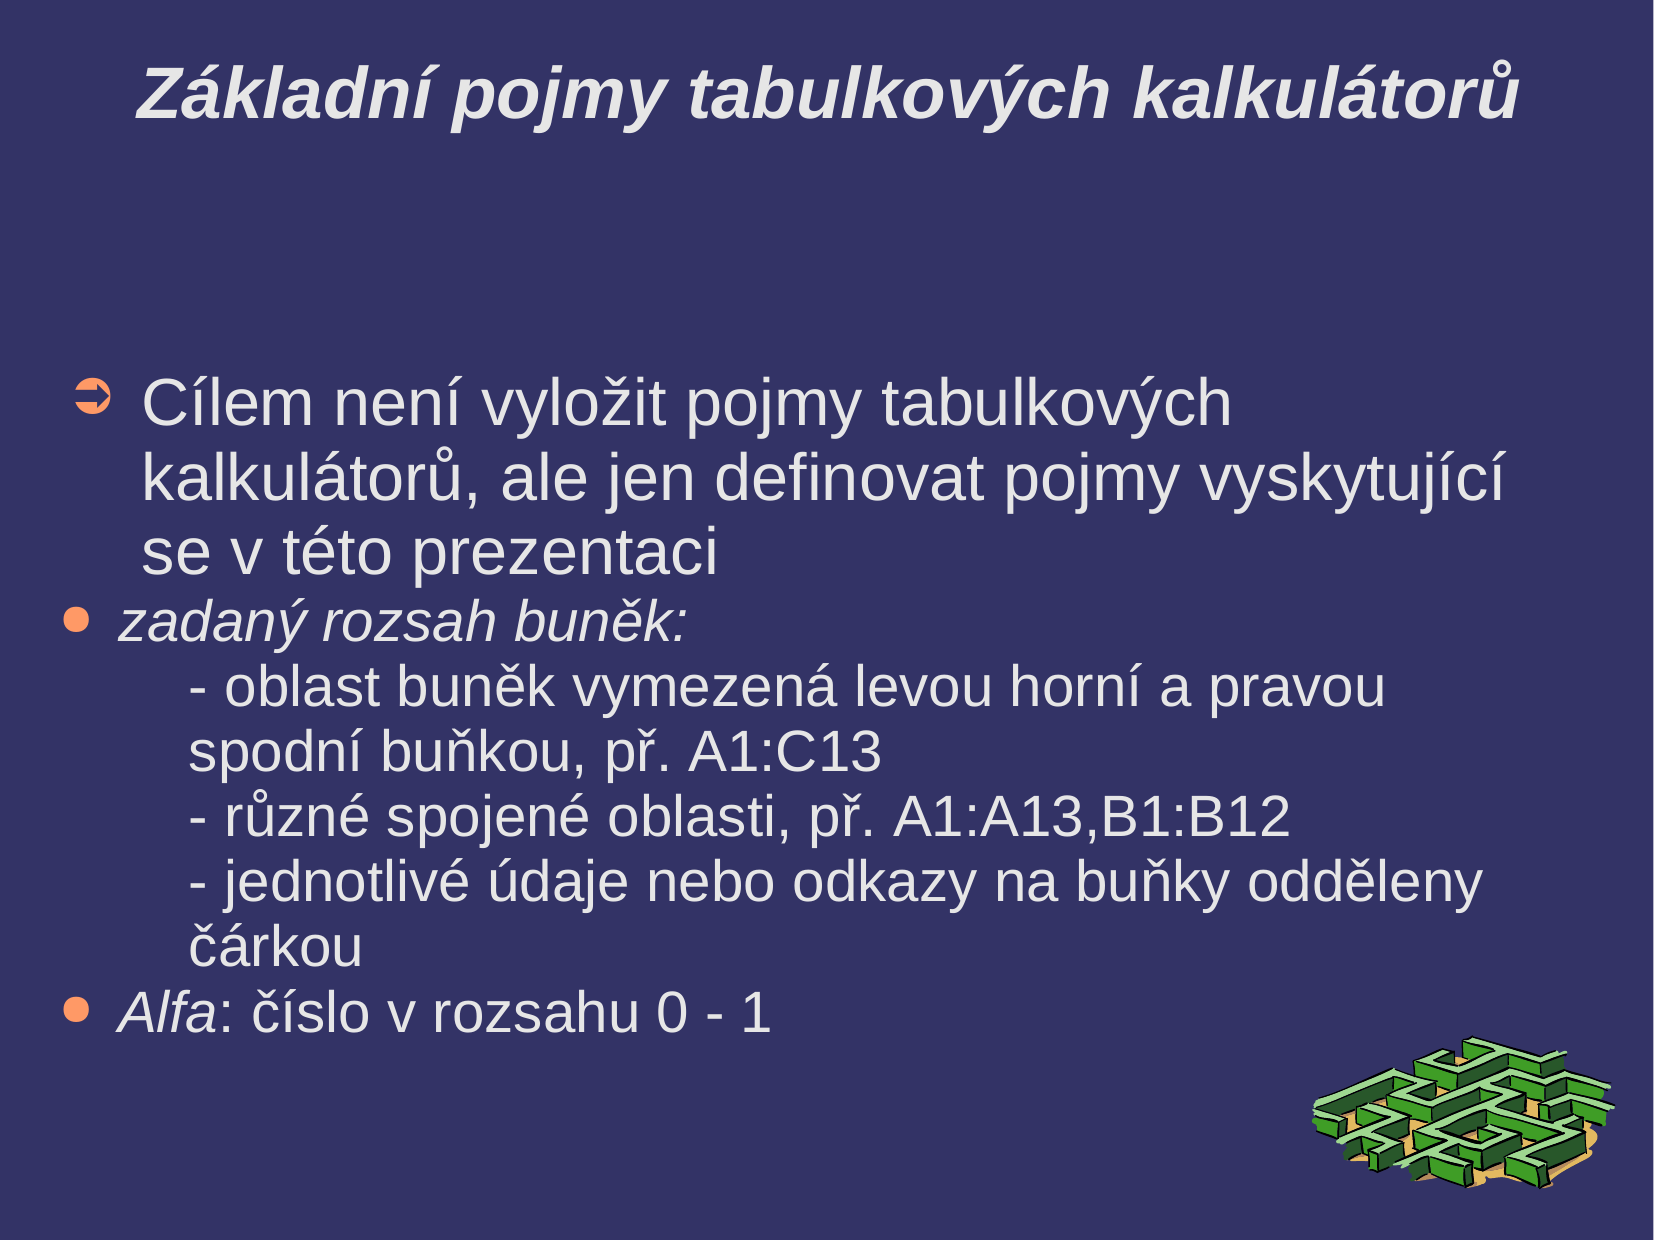

# Základní pojmy tabulkových kalkulátorů
Cílem není vyložit pojmy tabulkových kalkulátorů, ale jen definovat pojmy vyskytující se v této prezentaci
zadaný rozsah buněk:
- oblast buněk vymezená levou horní a pravou spodní buňkou, př. A1:C13
- různé spojené oblasti, př. A1:A13,B1:B12
- jednotlivé údaje nebo odkazy na buňky odděleny čárkou
Alfa: číslo v rozsahu 0 - 1